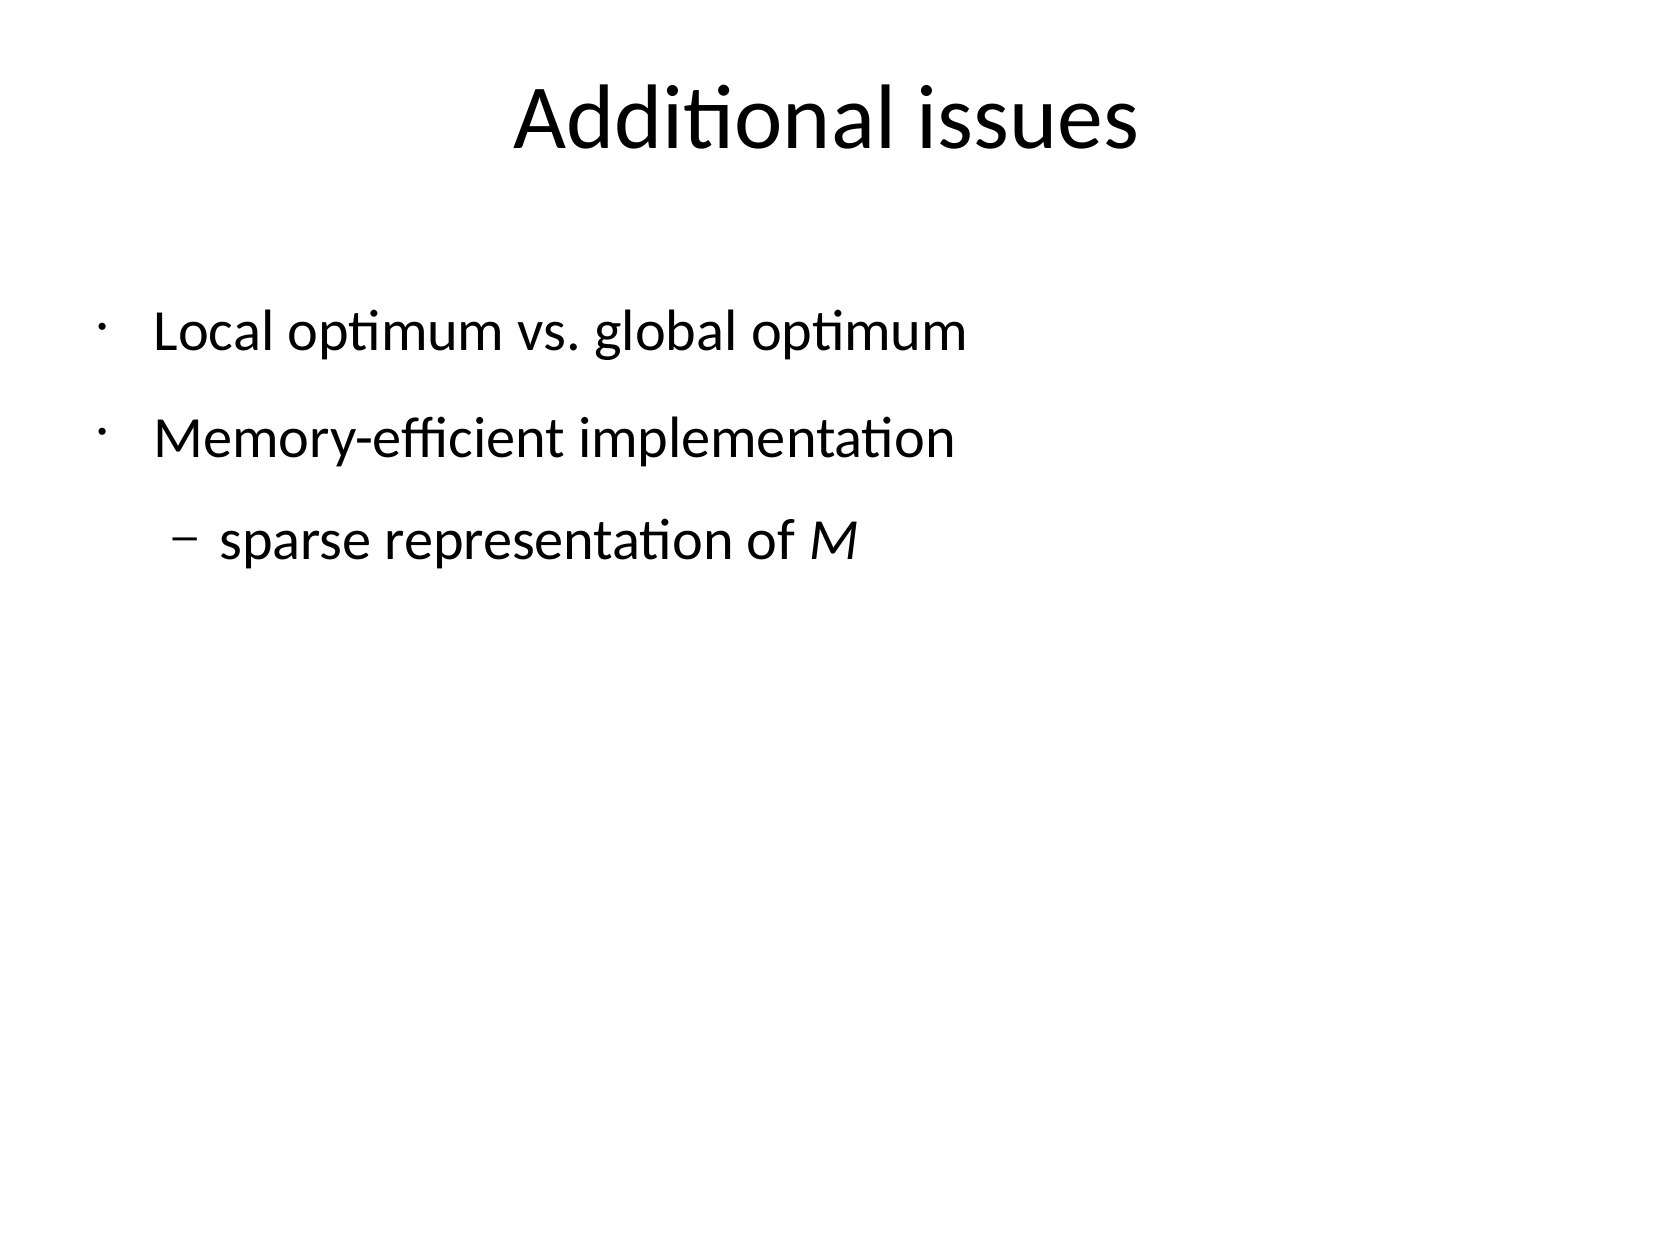

# Additional issues
Local optimum vs. global optimum
Memory-efficient implementation
sparse representation of M